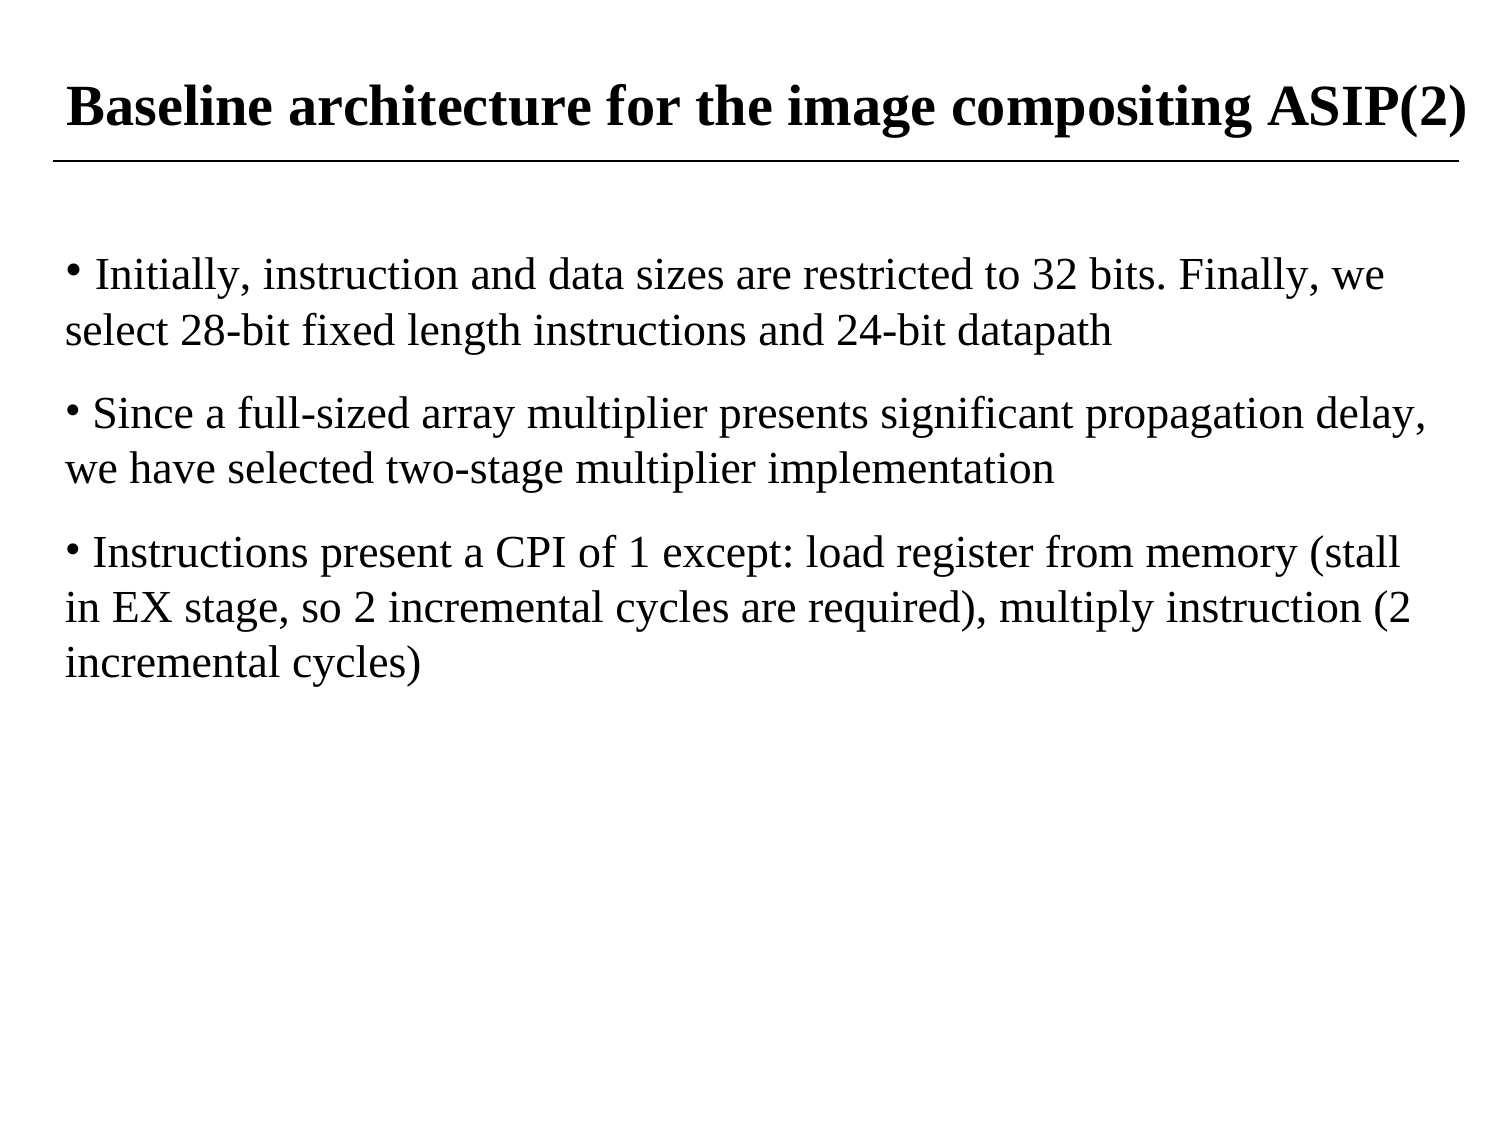

# Baseline architecture for the image compositing ASIP(2)
 Initially, instruction and data sizes are restricted to 32 bits. Finally, we select 28-bit fixed length instructions and 24-bit datapath
 Since a full-sized array multiplier presents significant propagation delay, we have selected two-stage multiplier implementation
 Instructions present a CPI of 1 except: load register from memory (stall in EX stage, so 2 incremental cycles are required), multiply instruction (2 incremental cycles)